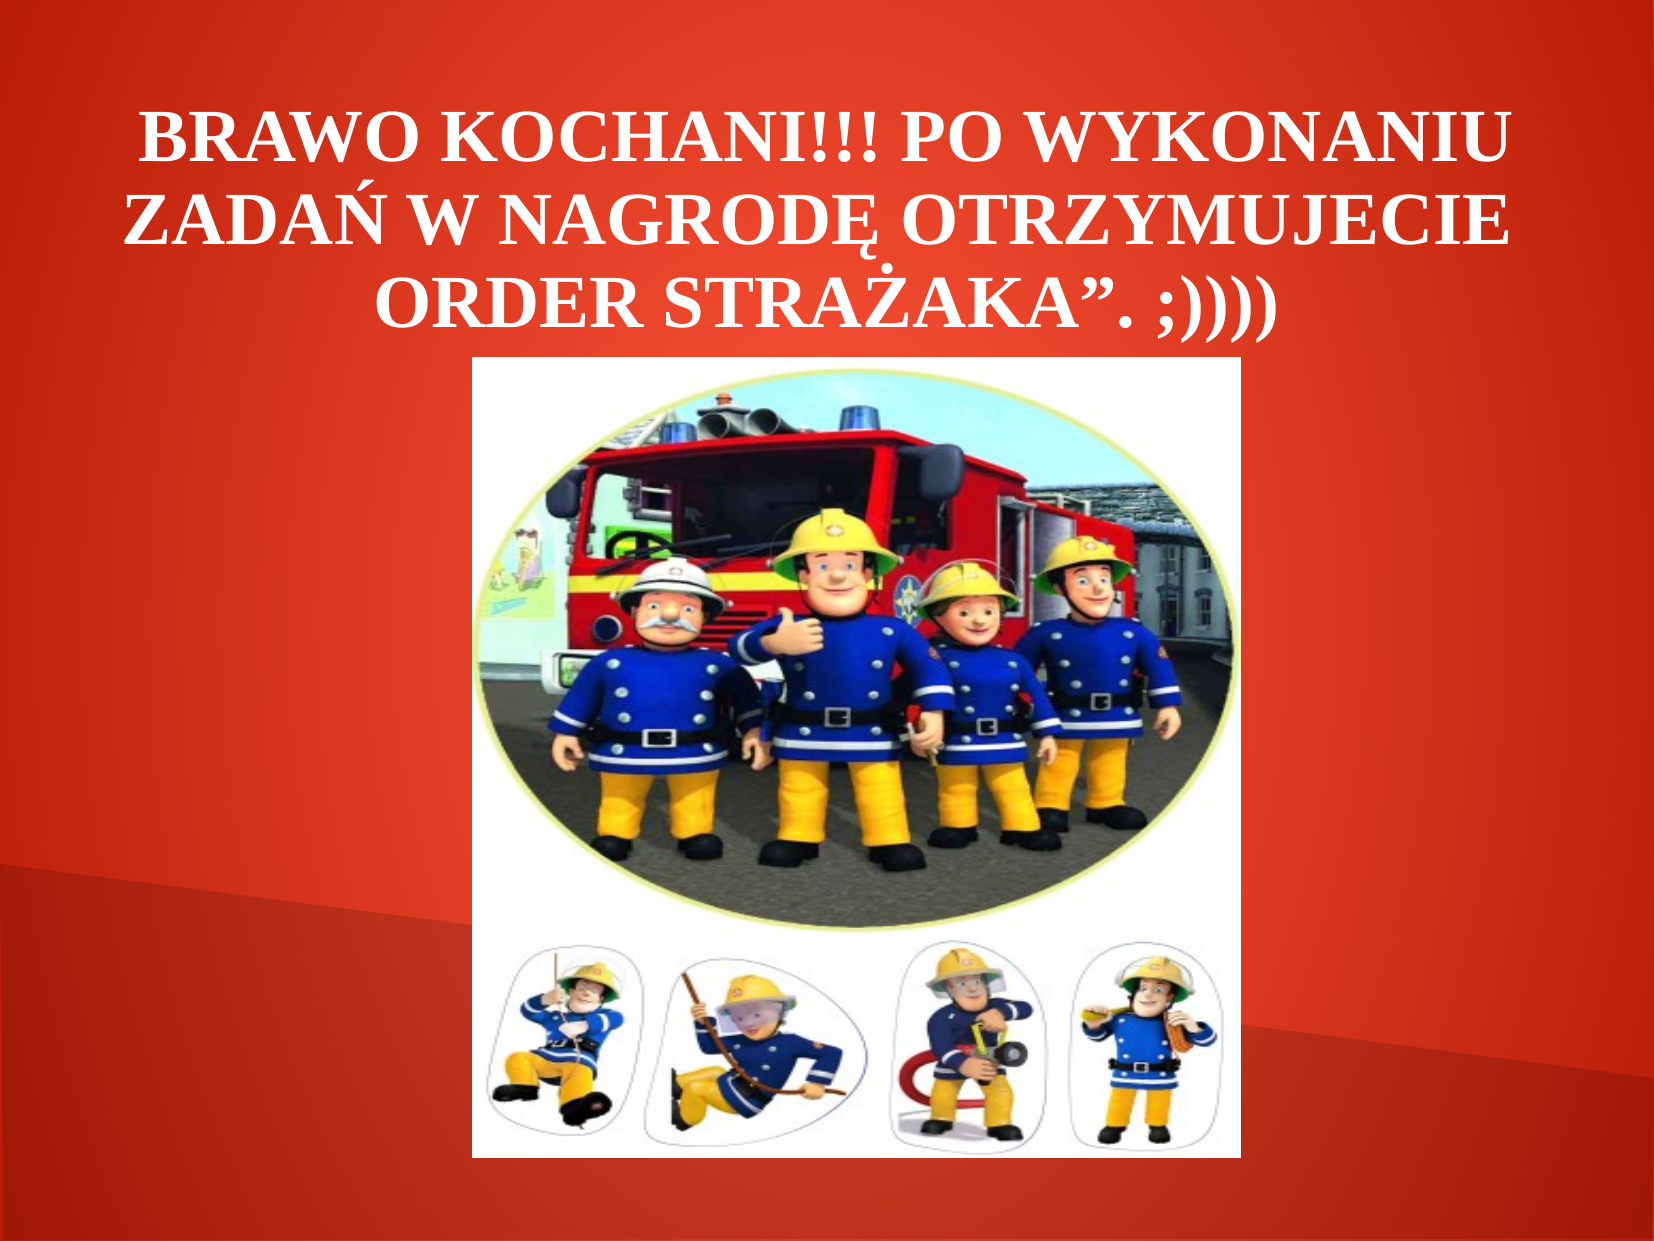

# BRAWO KOCHANI!!! PO WYKONANIU ZADAŃ W NAGRODĘ OTRZYMUJECIE ORDER STRAŻAKA”. ;))))